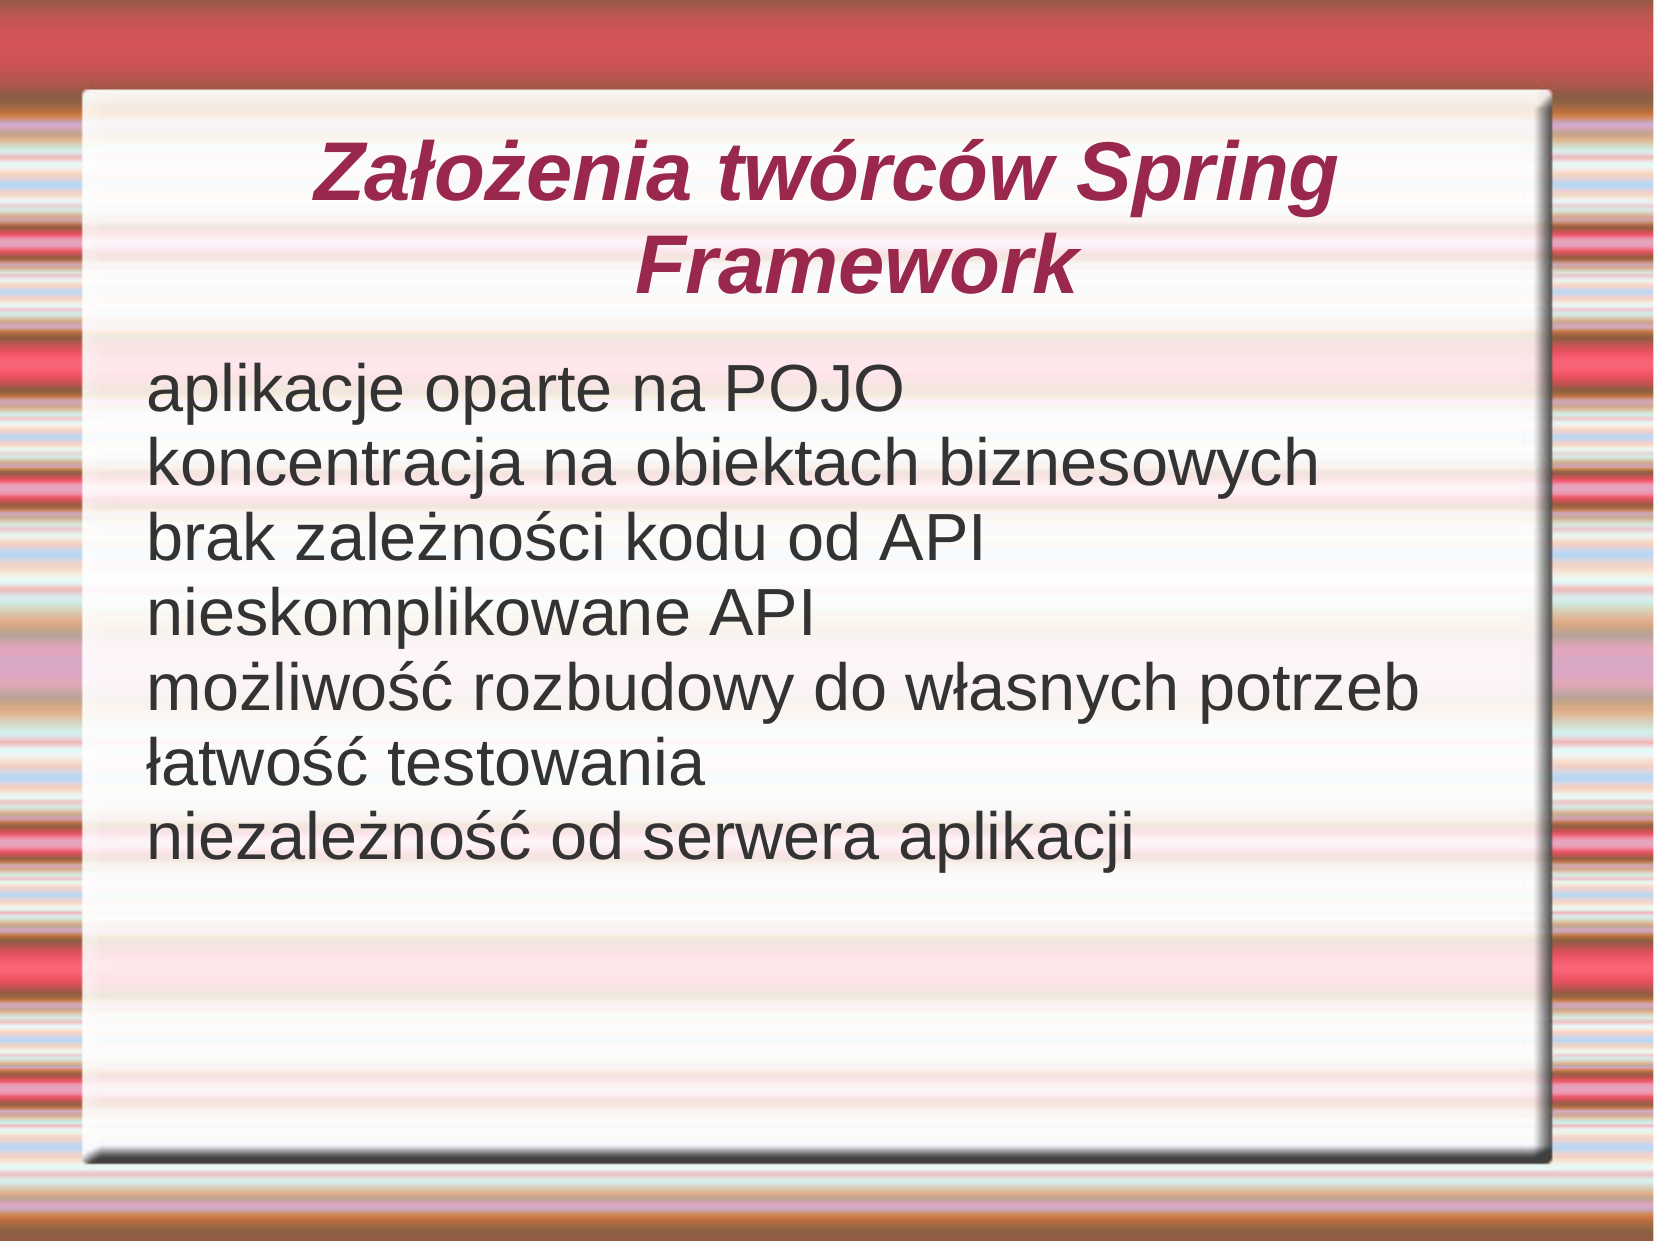

# Założenia twórców Spring Framework
aplikacje oparte na POJO
koncentracja na obiektach biznesowych
brak zależności kodu od API
nieskomplikowane API
możliwość rozbudowy do własnych potrzeb
łatwość testowania
niezależność od serwera aplikacji